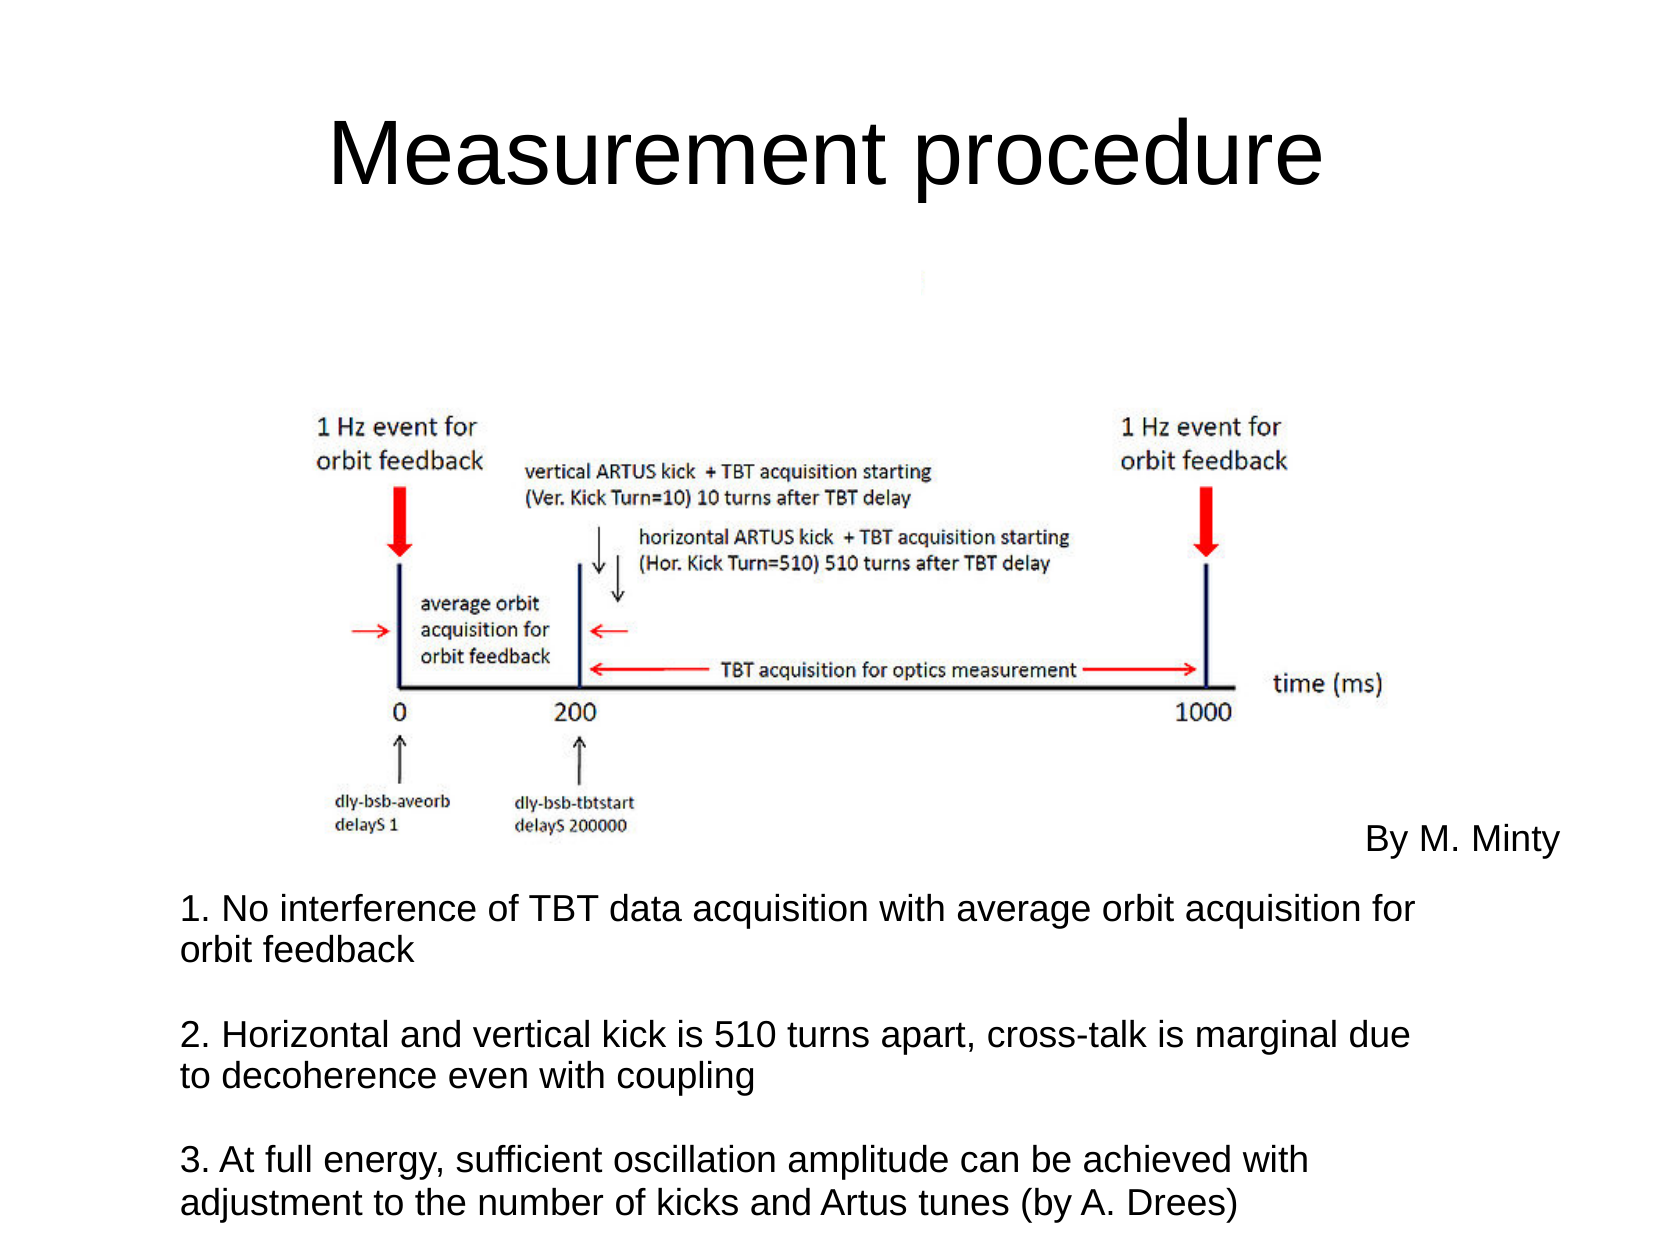

# Measurement procedure
By M. Minty
1. No interference of TBT data acquisition with average orbit acquisition for orbit feedback
2. Horizontal and vertical kick is 510 turns apart, cross-talk is marginal due to decoherence even with coupling
3. At full energy, sufficient oscillation amplitude can be achieved with adjustment to the number of kicks and Artus tunes (by A. Drees)